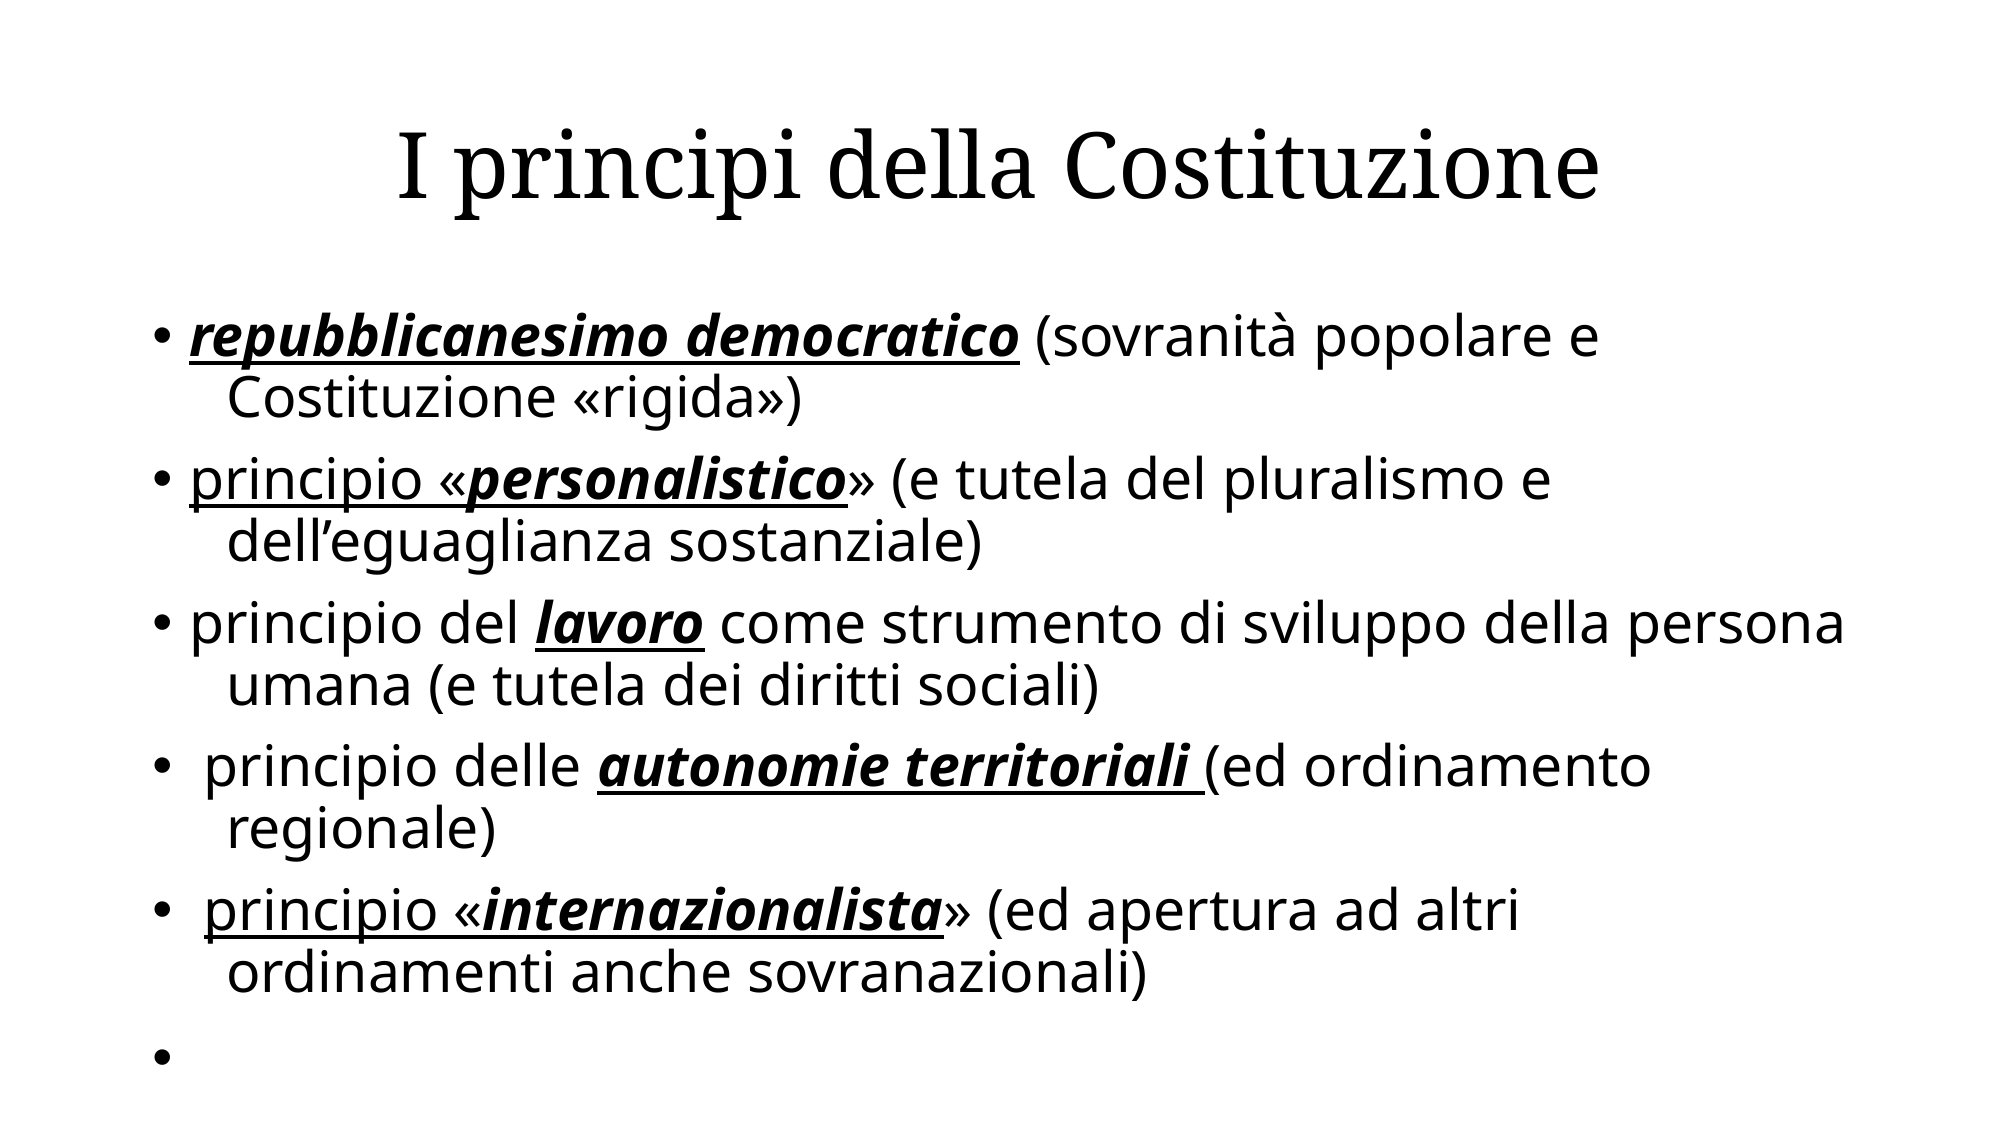

# I principi della Costituzione
repubblicanesimo democratico (sovranità popolare e Costituzione «rigida»)
principio «personalistico» (e tutela del pluralismo e dell’eguaglianza sostanziale)
principio del lavoro come strumento di sviluppo della persona umana (e tutela dei diritti sociali)
 principio delle autonomie territoriali (ed ordinamento regionale)
 principio «internazionalista» (ed apertura ad altri ordinamenti anche sovranazionali)